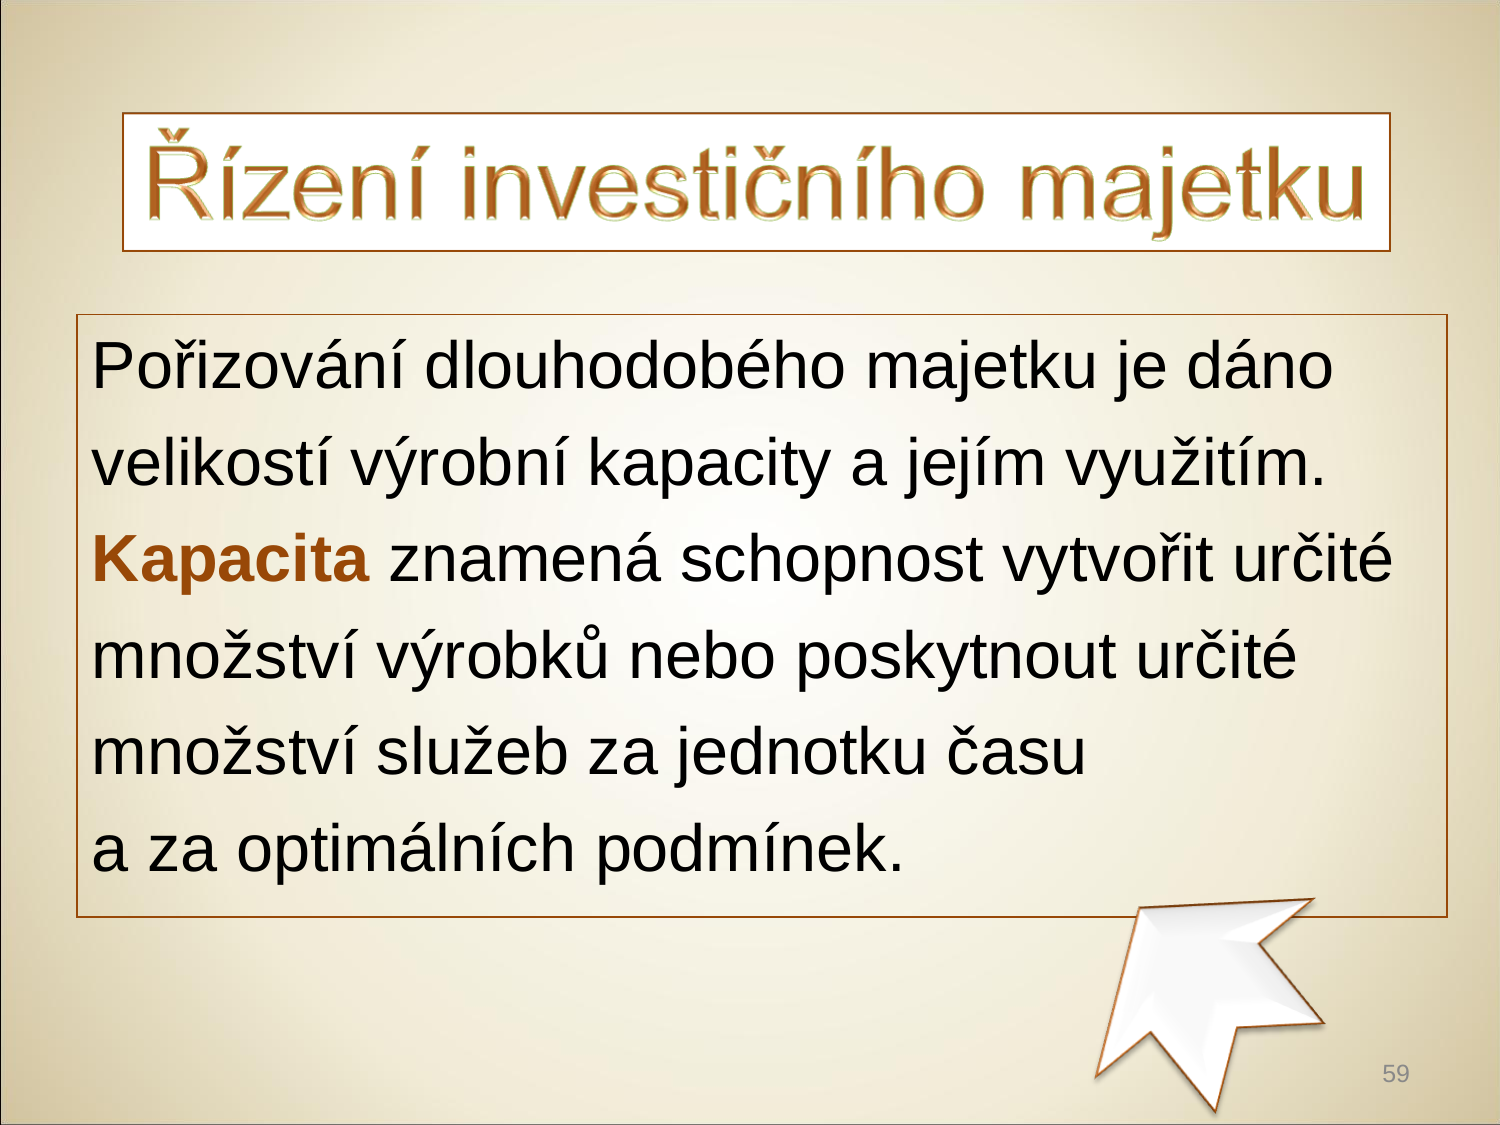

# Pořizování dlouhodobého majetku je dáno
velikostí výrobní kapacity a jejím využitím.
Kapacita znamená schopnost vytvořit určité
množství výrobků nebo poskytnout určité
množství služeb za jednotku času
a za optimálních podmínek.